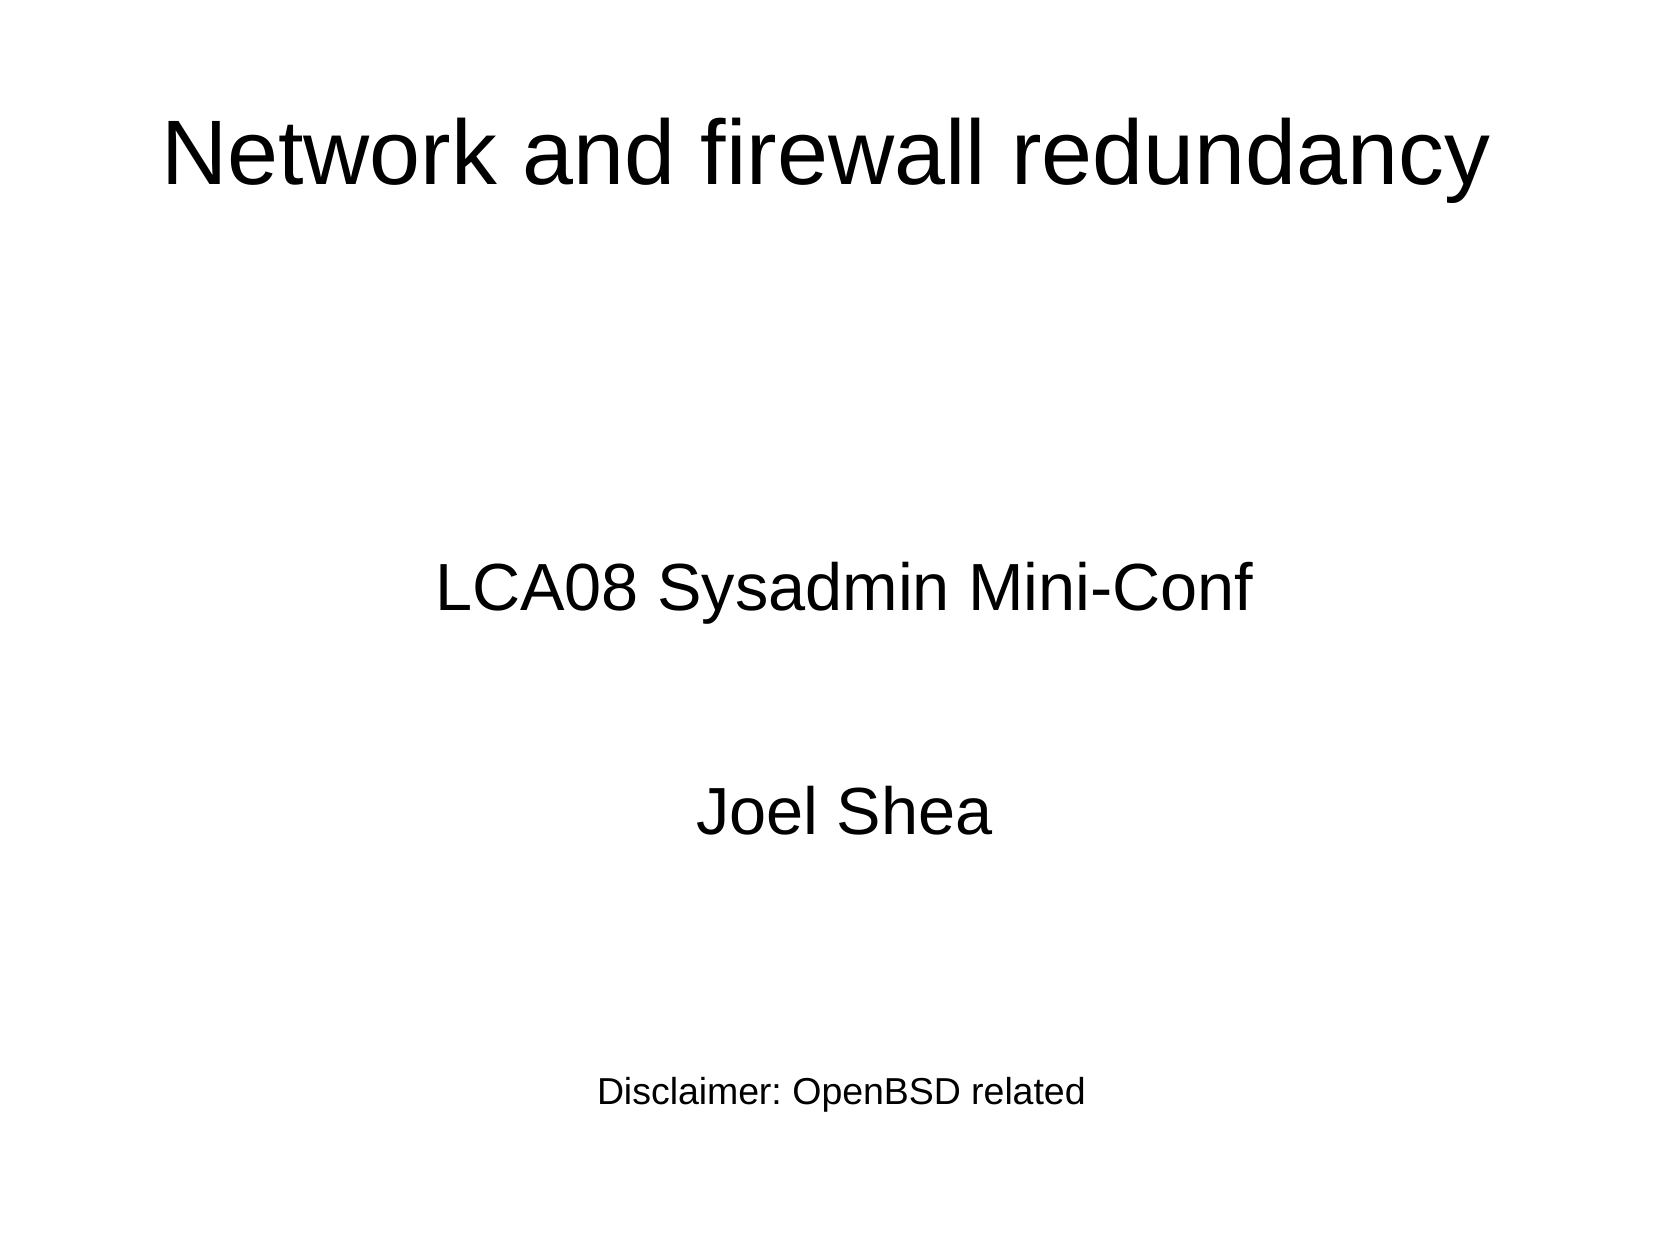

# Network and firewall redundancy
LCA08 Sysadmin Mini-Conf
Joel Shea
Disclaimer: OpenBSD related